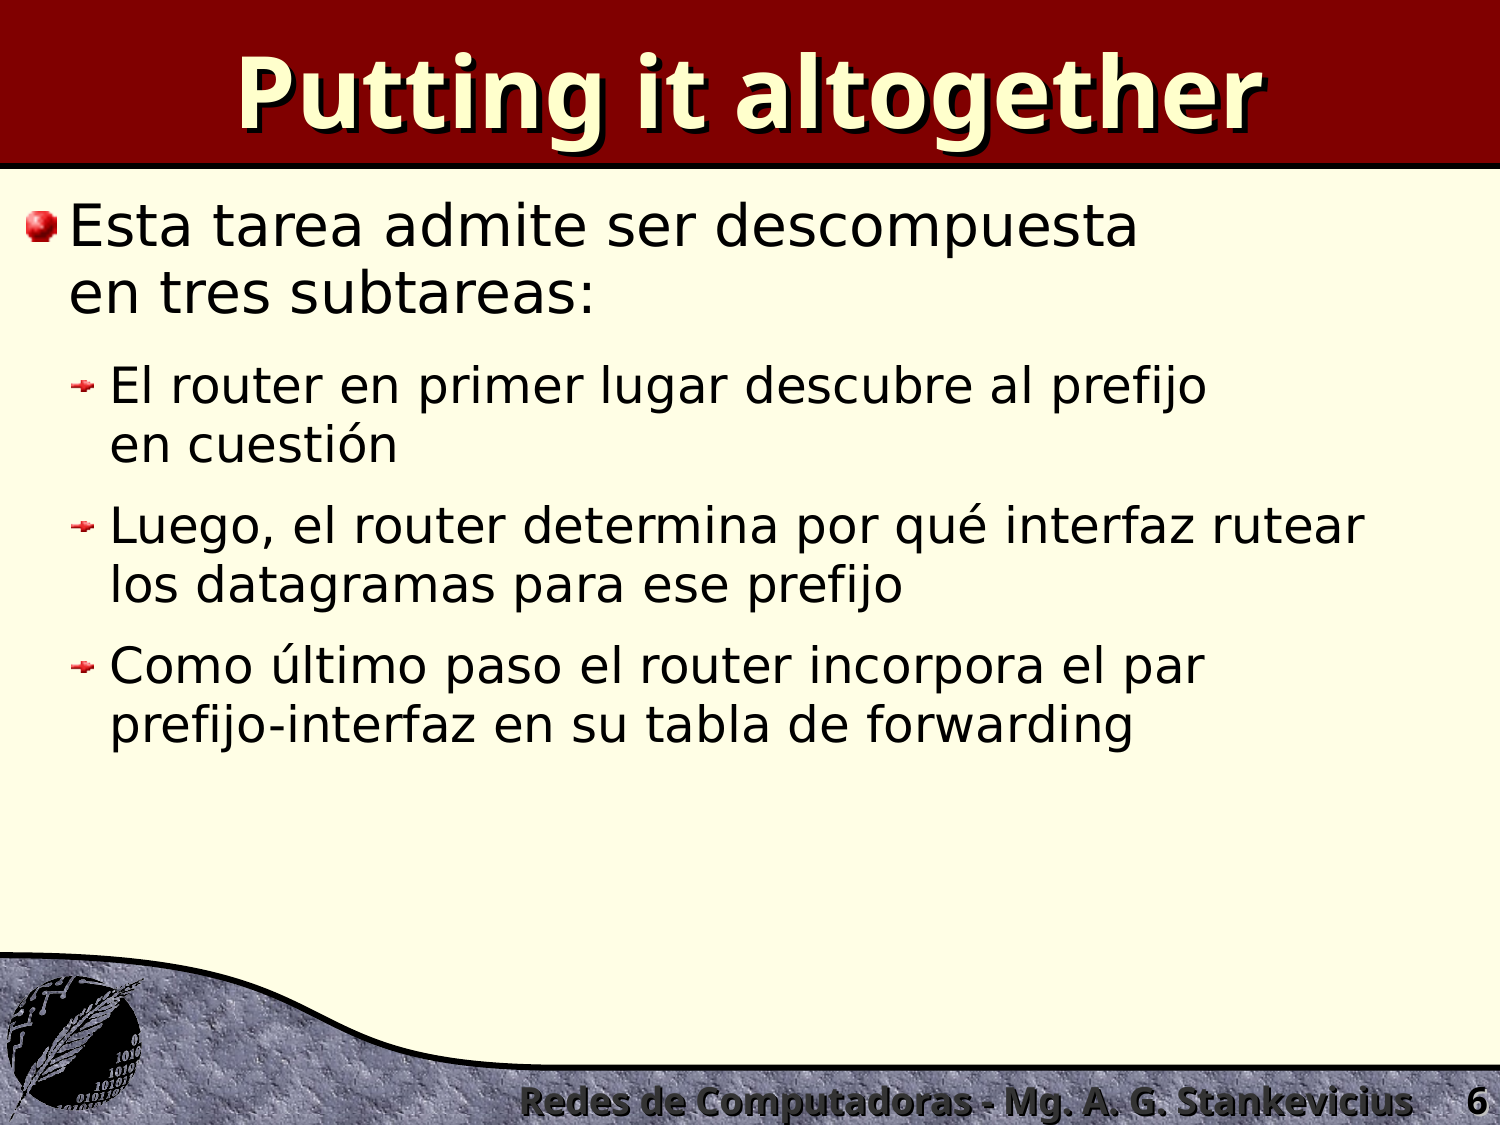

# Putting it altogether
Esta tarea admite ser descompuesta
en tres subtareas:
El router en primer lugar descubre al prefijo
en cuestión
Luego, el router determina por qué interfaz rutear
los datagramas para ese prefijo
Como último paso el router incorpora el par
prefijo-interfaz en su tabla de forwarding
6